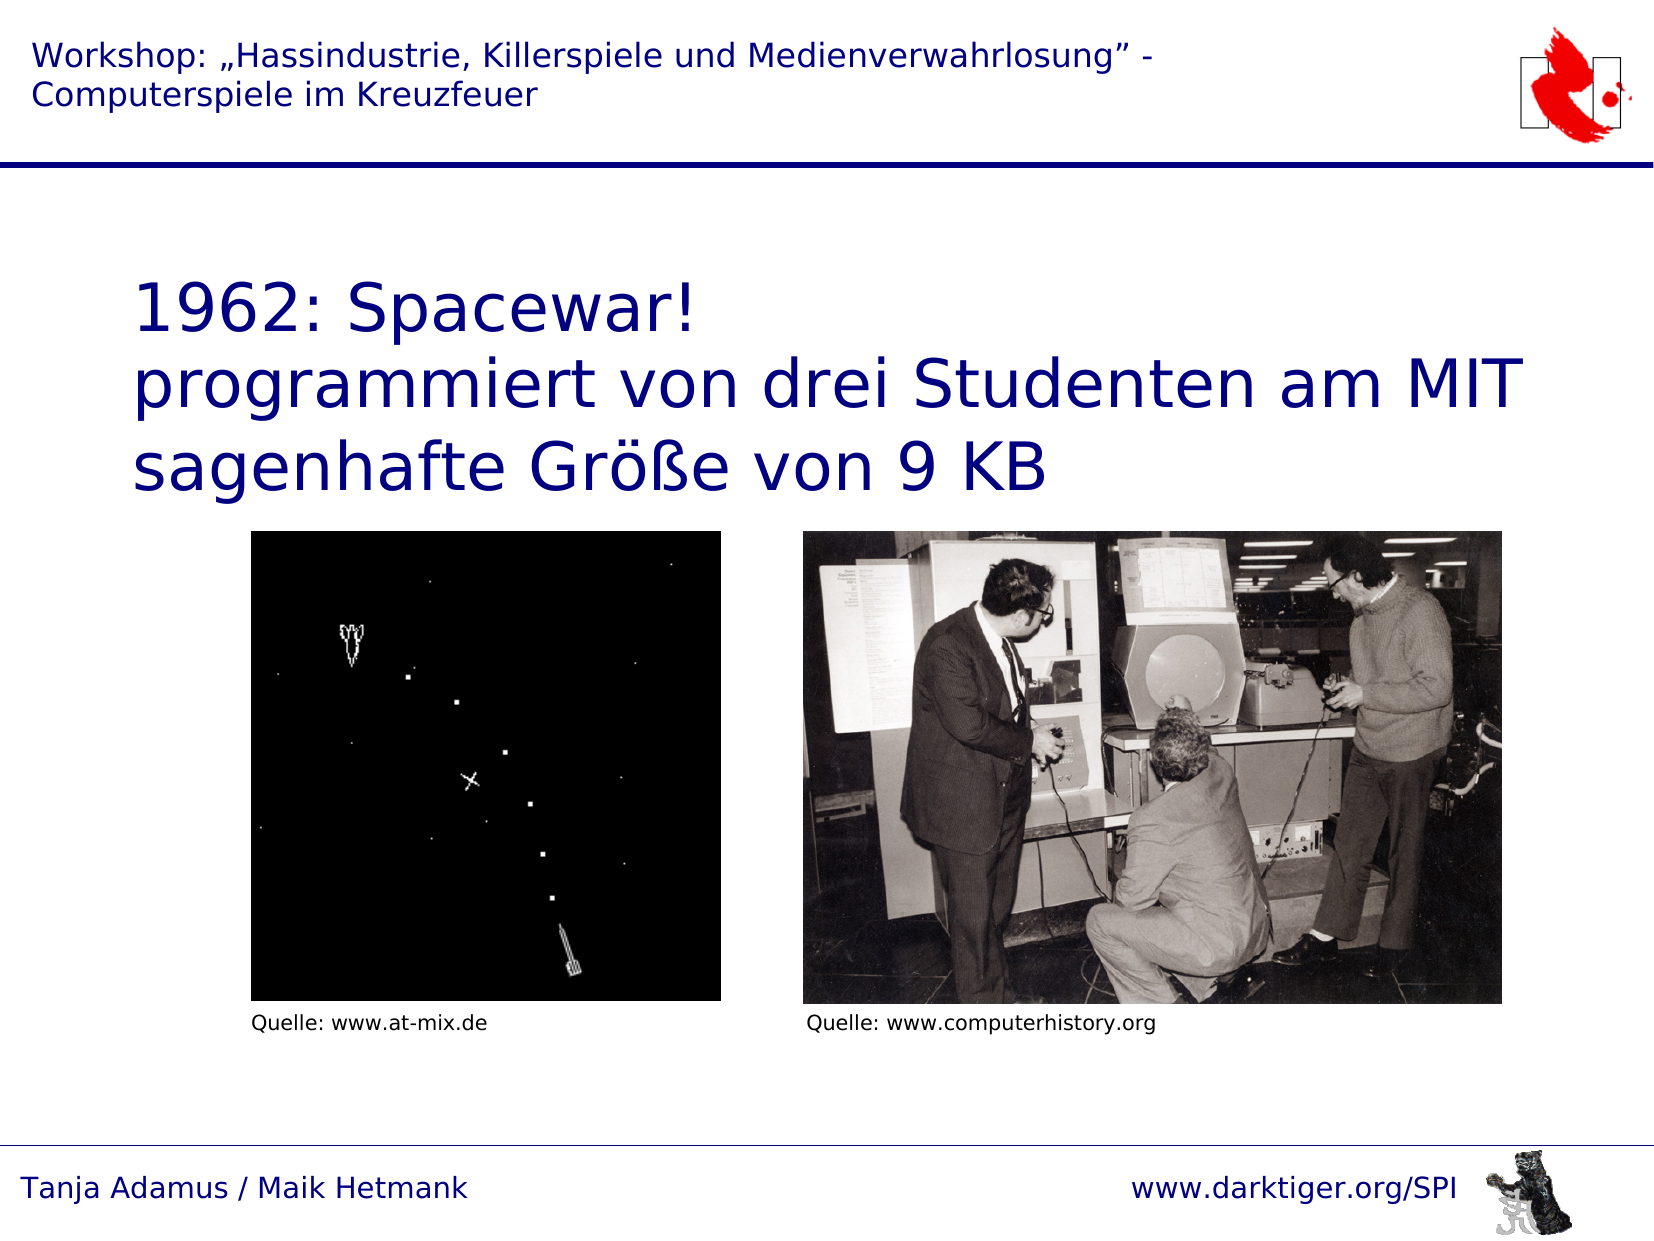

Workshop: „Hassindustrie, Killerspiele und Medienverwahrlosung” - Computerspiele im Kreuzfeuer
1962: Spacewar!
programmiert von drei Studenten am MIT
sagenhafte Größe von 9 KB
Quelle: www.at-mix.de
Quelle: www.computerhistory.org